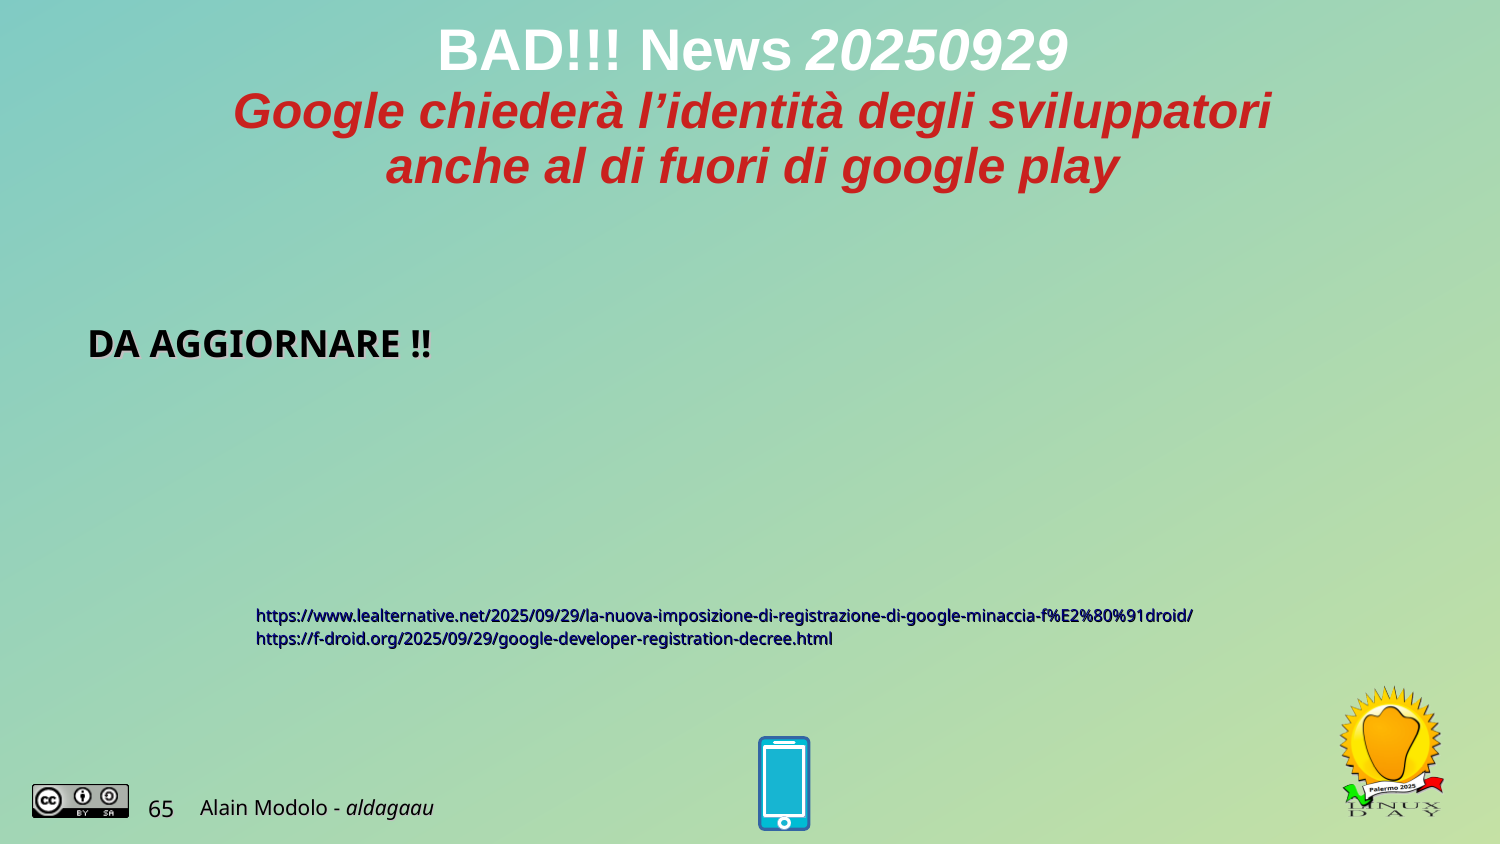

# BAD!!! News	20250929 Google chiederà l’identità degli sviluppatori anche al di fuori di google play
DA AGGIORNARE !!
https://www.lealternative.net/2025/09/29/la-nuova-imposizione-di-registrazione-di-google-minaccia-f%E2%80%91droid/
https://f-droid.org/2025/09/29/google-developer-registration-decree.html